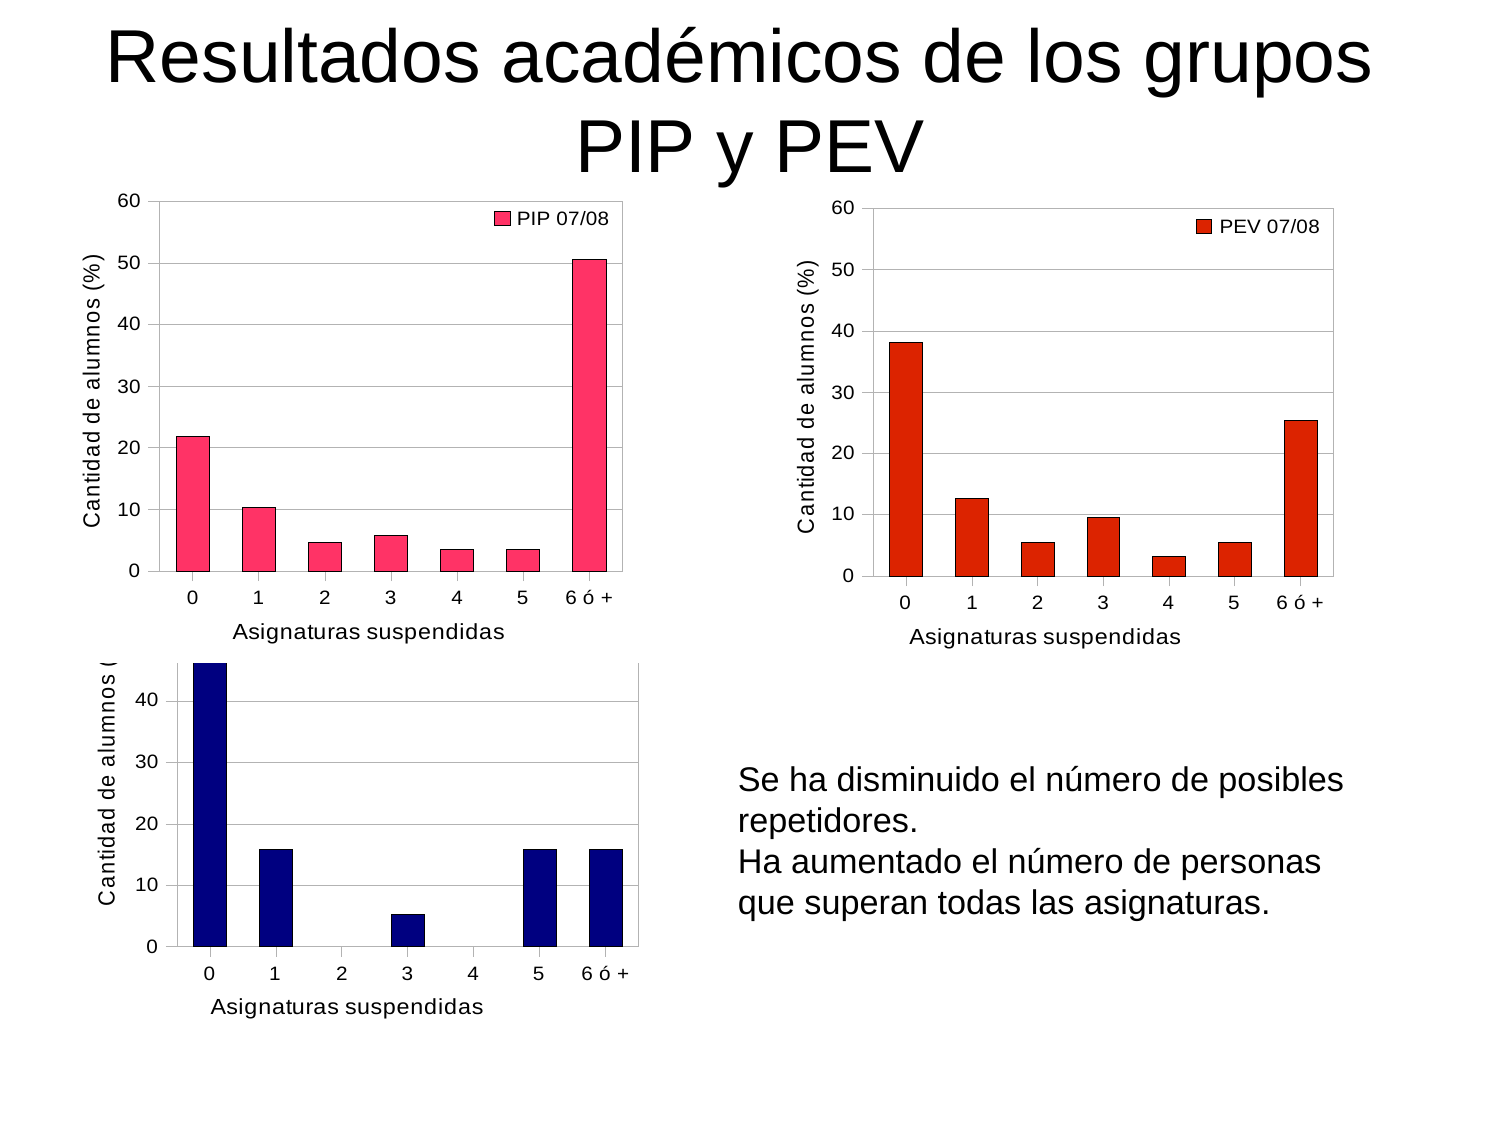

Resultados académicos de los grupos
PIP y PEV
Se ha disminuido el número de posibles repetidores.
Ha aumentado el número de personas que superan todas las asignaturas.